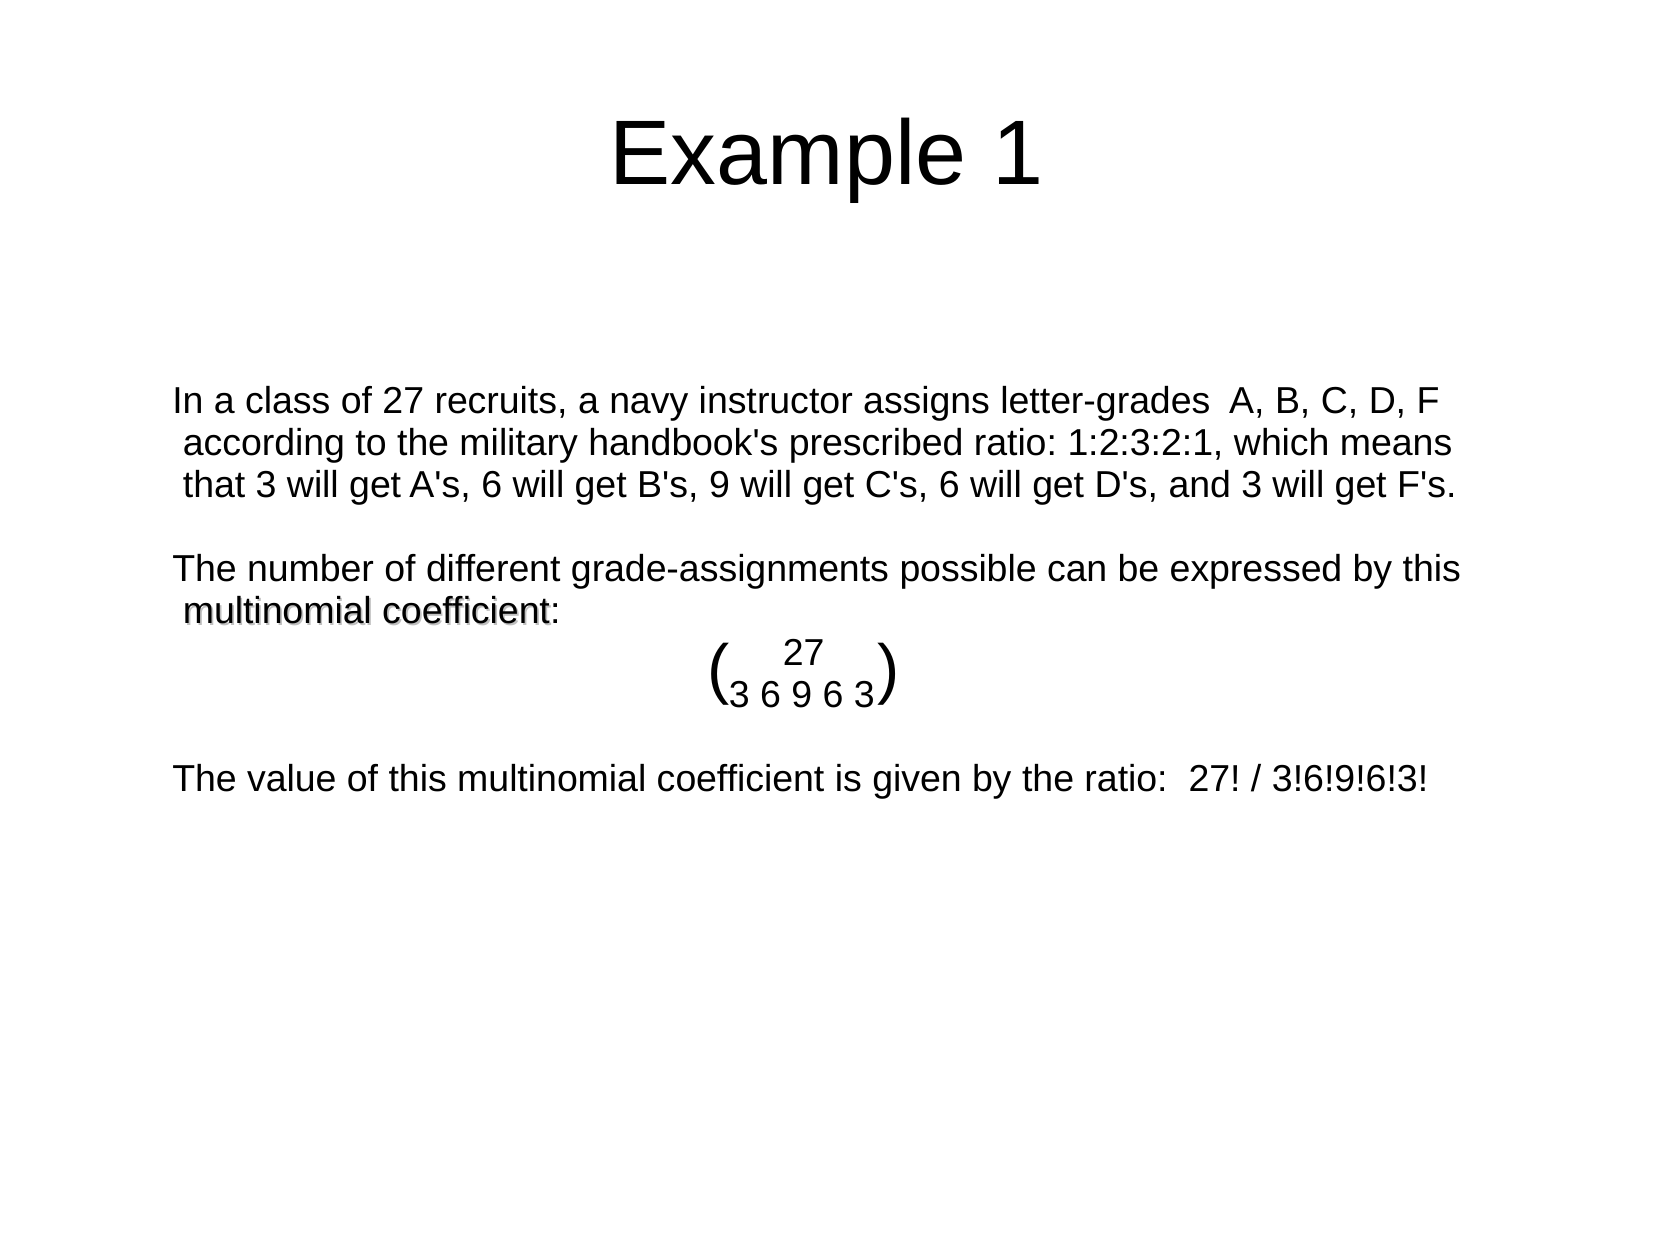

# Example 1
In a class of 27 recruits, a navy instructor assigns letter-grades A, B, C, D, F
 according to the military handbook's prescribed ratio: 1:2:3:2:1, which means
 that 3 will get A's, 6 will get B's, 9 will get C's, 6 will get D's, and 3 will get F's.
The number of different grade-assignments possible can be expressed by this
 multinomial coefficient:
								 27
	 			 			 3 6 9 6 3
The value of this multinomial coefficient is given by the ratio: 27! / 3!6!9!6!3!
 (
)